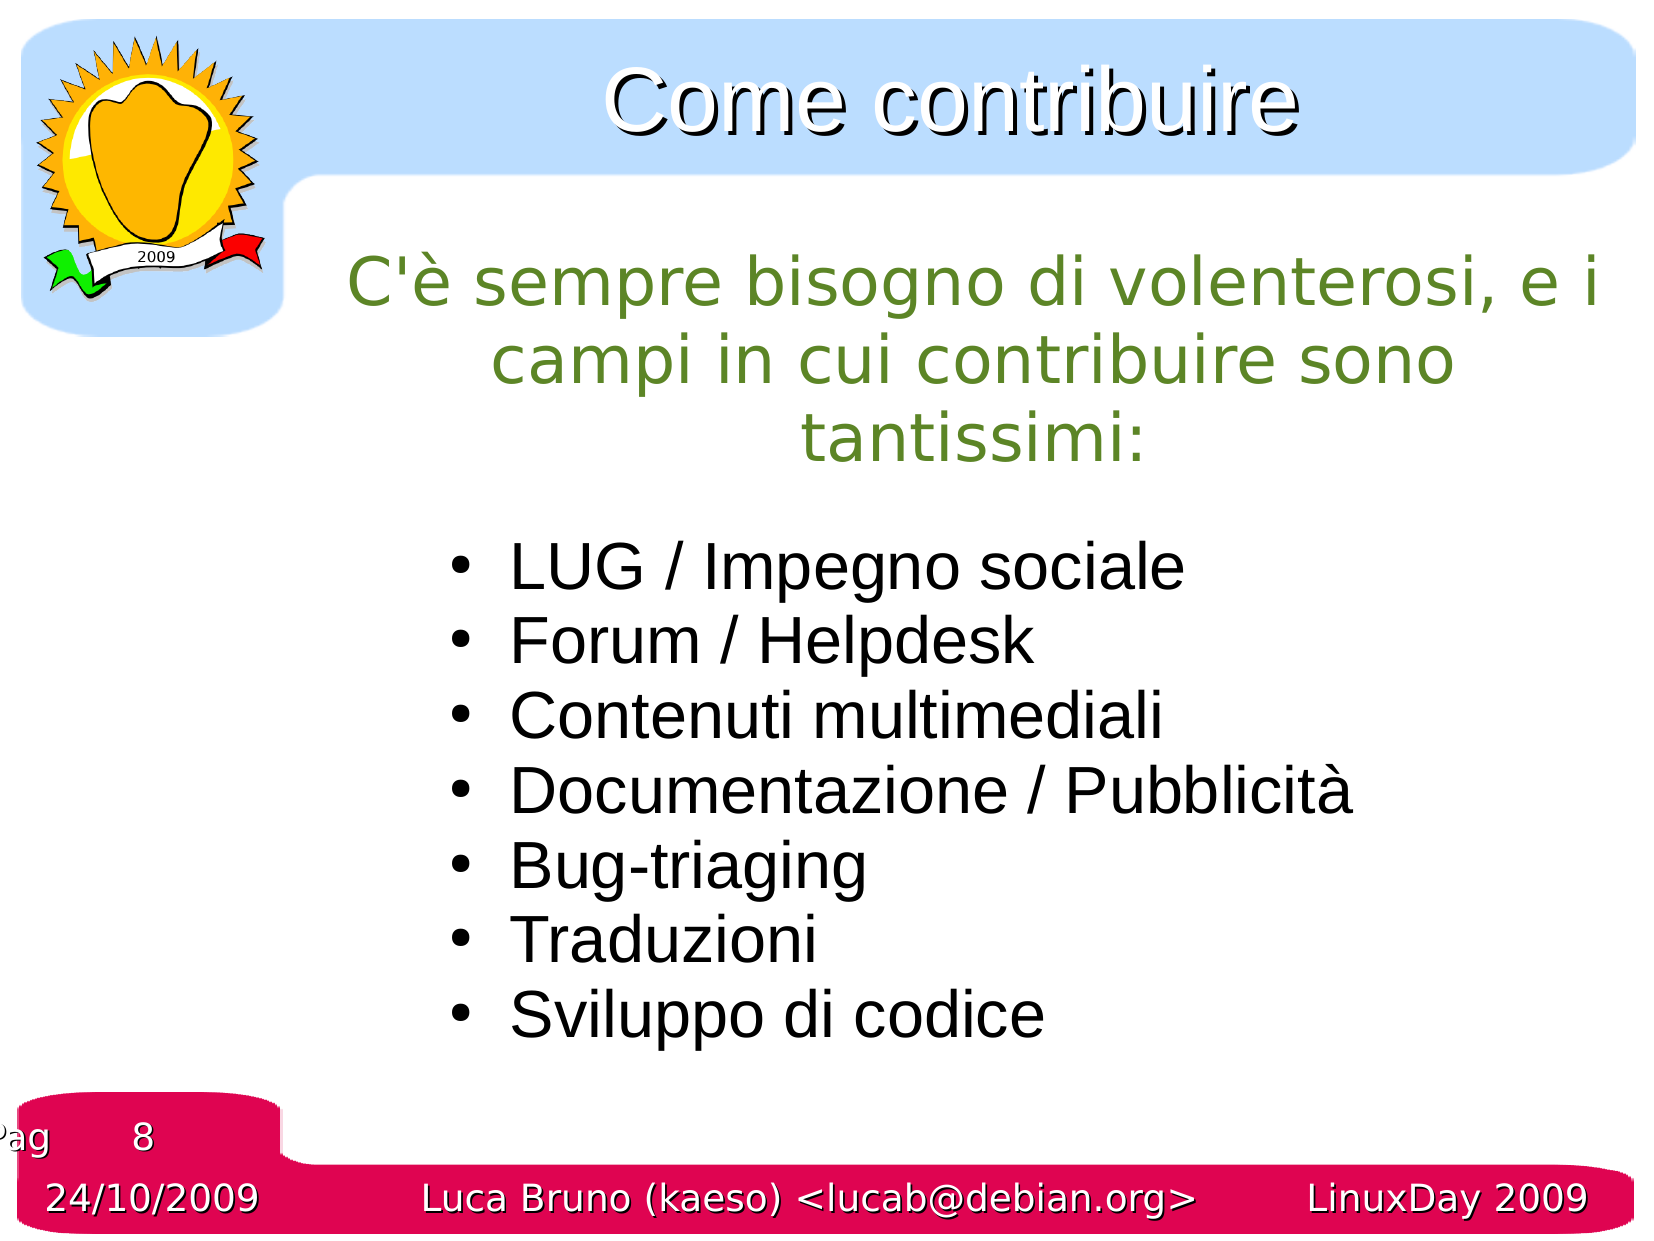

# Come contribuire
C'è sempre bisogno di volenterosi, e i campi in cui contribuire sono tantissimi:
 LUG / Impegno sociale
 Forum / Helpdesk
 Contenuti multimediali
 Documentazione / Pubblicità
 Bug-triaging
 Traduzioni
 Sviluppo di codice
Pag
Luca Bruno (kaeso) <lucab@debian.org> 		LinuxDay 2009
24/10/2009